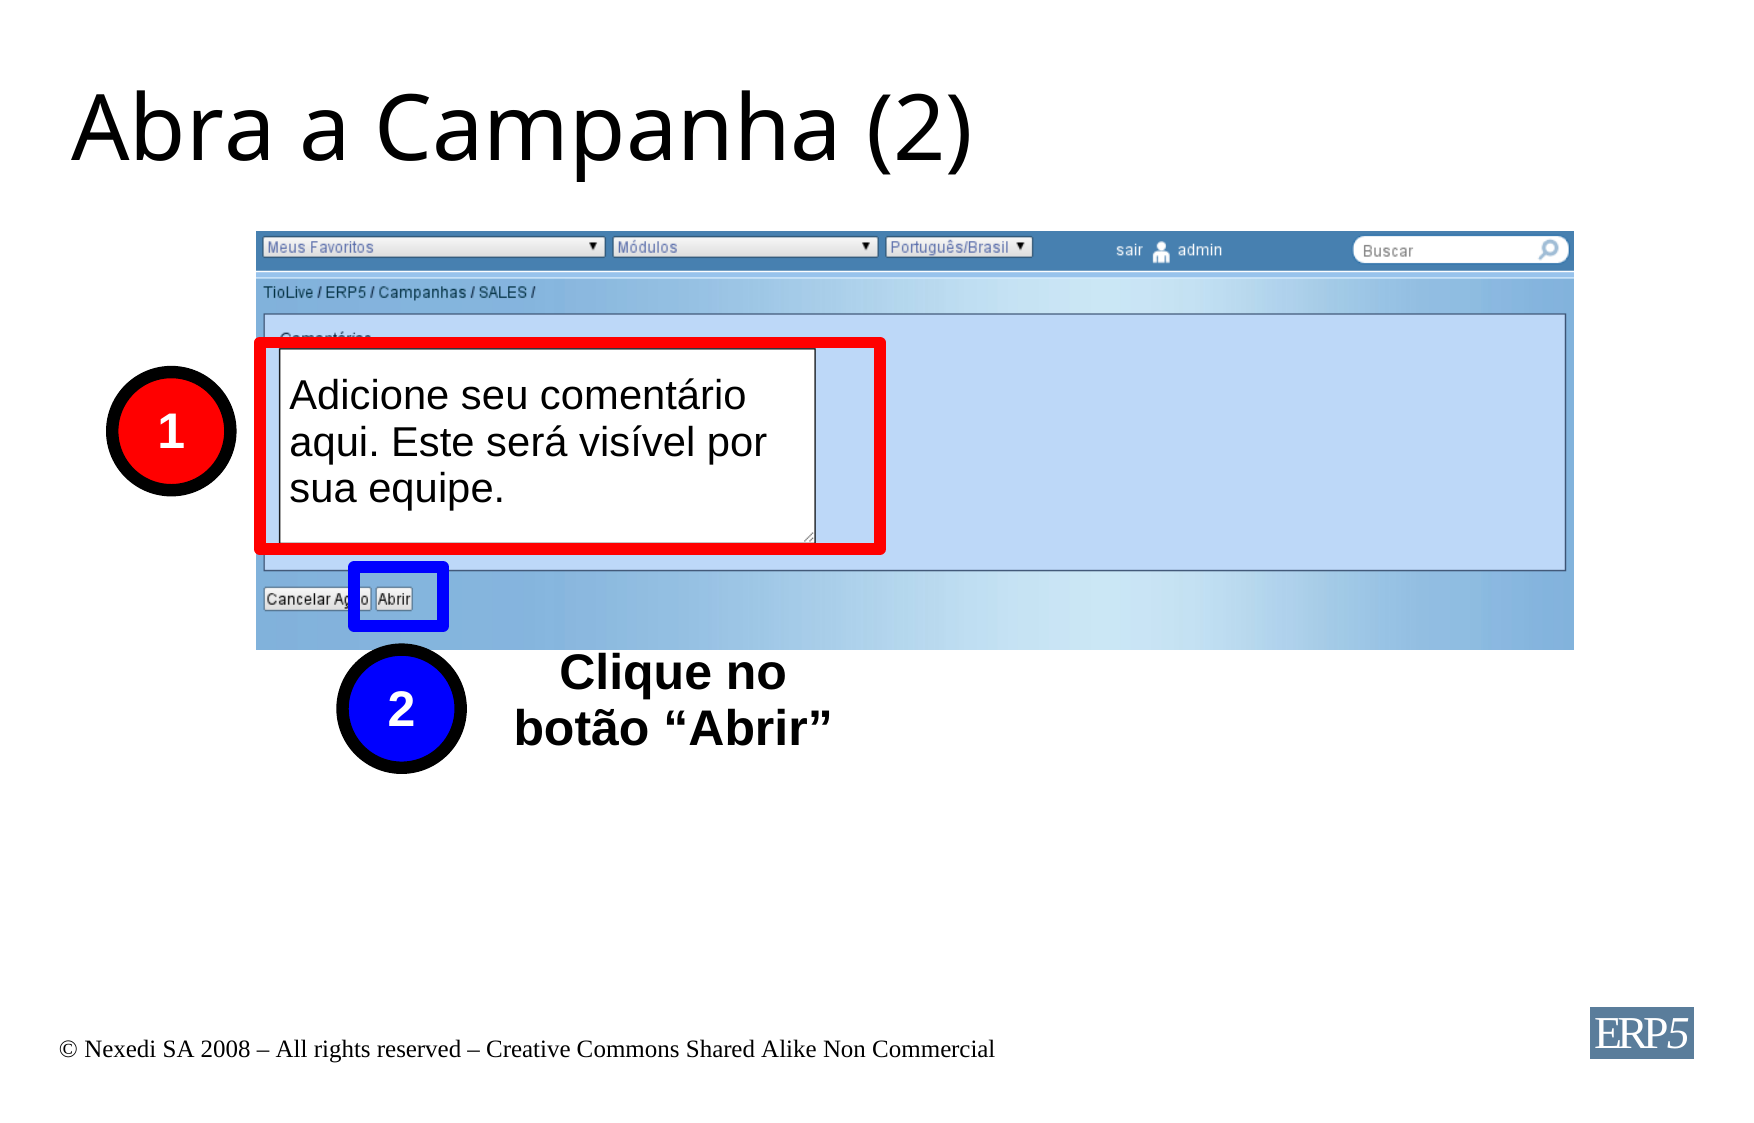

# Abra a Campanha (2)
1
Adicione seu comentário aqui. Este será visível por sua equipe.
Clique no botão “Abrir”
2